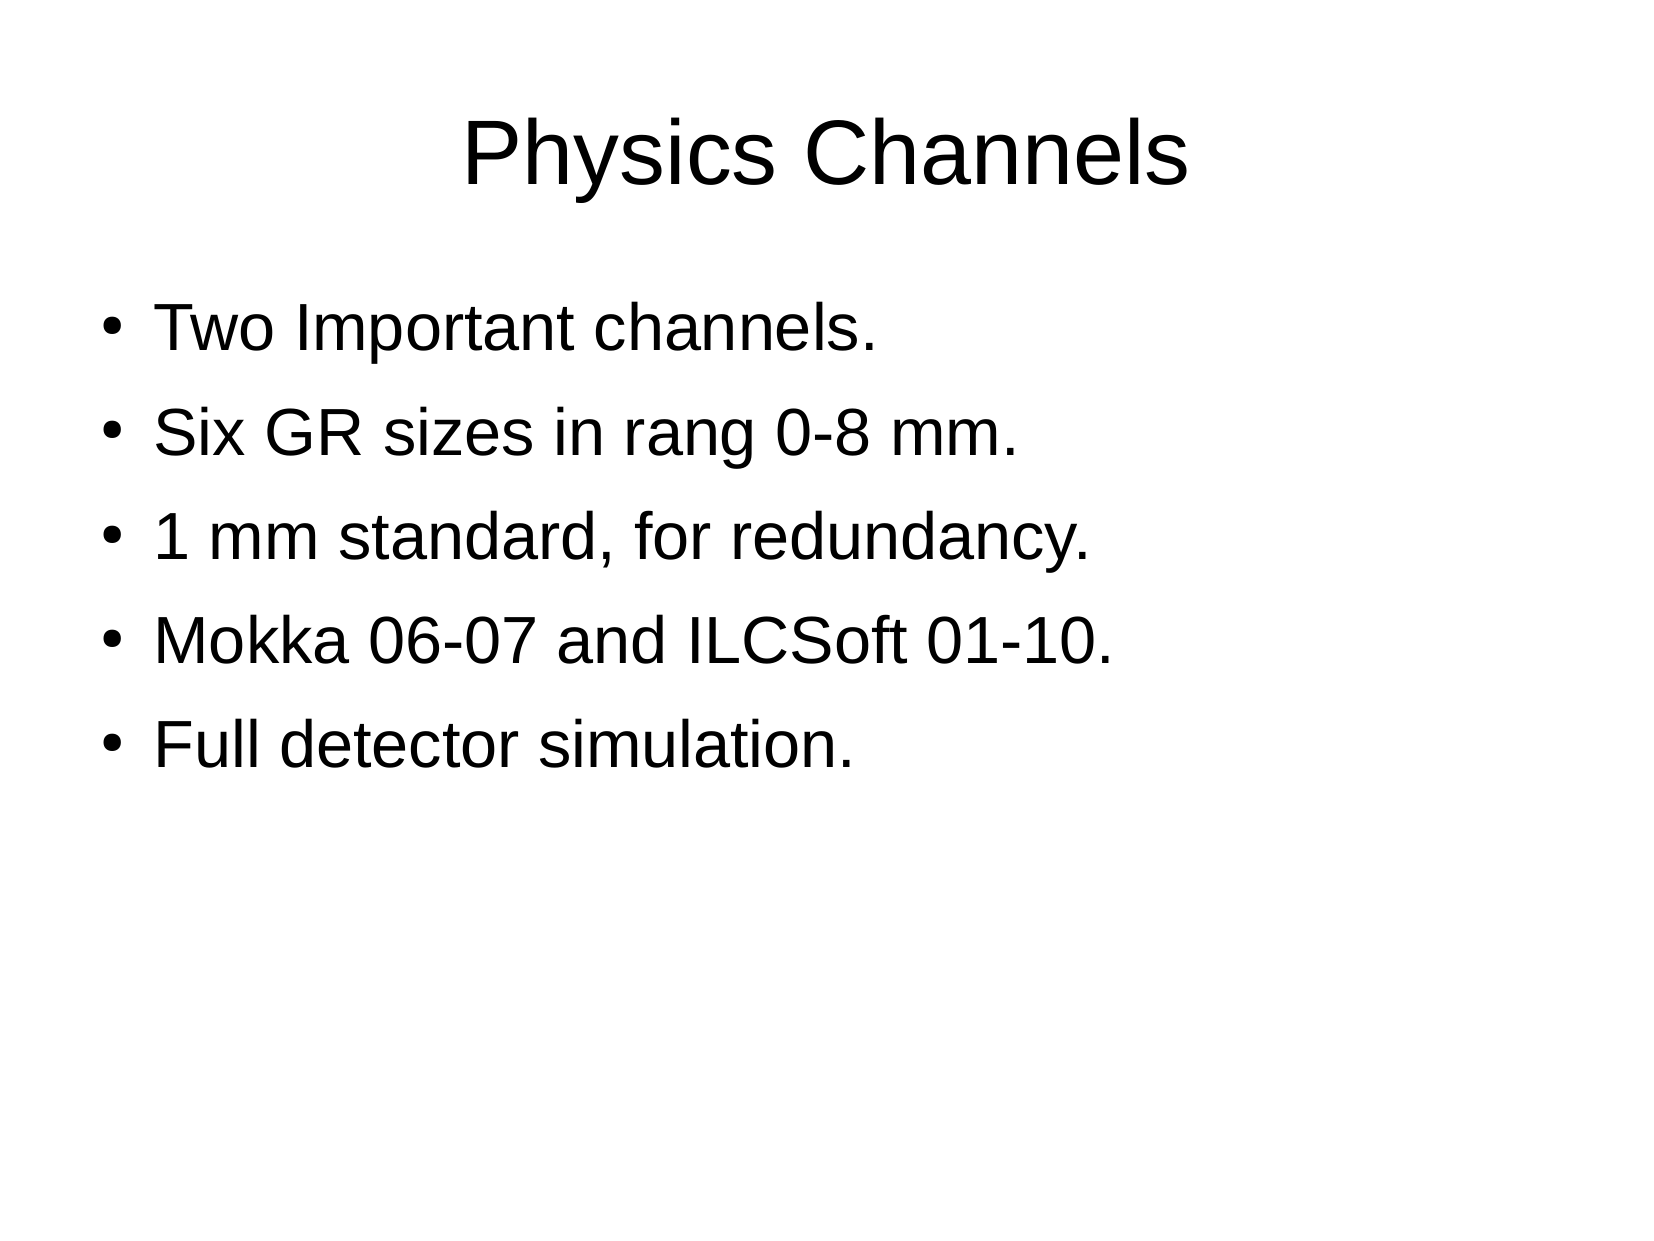

# Physics Channels
Two Important channels.
Six GR sizes in rang 0-8 mm.
1 mm standard, for redundancy.
Mokka 06-07 and ILCSoft 01-10.
Full detector simulation.